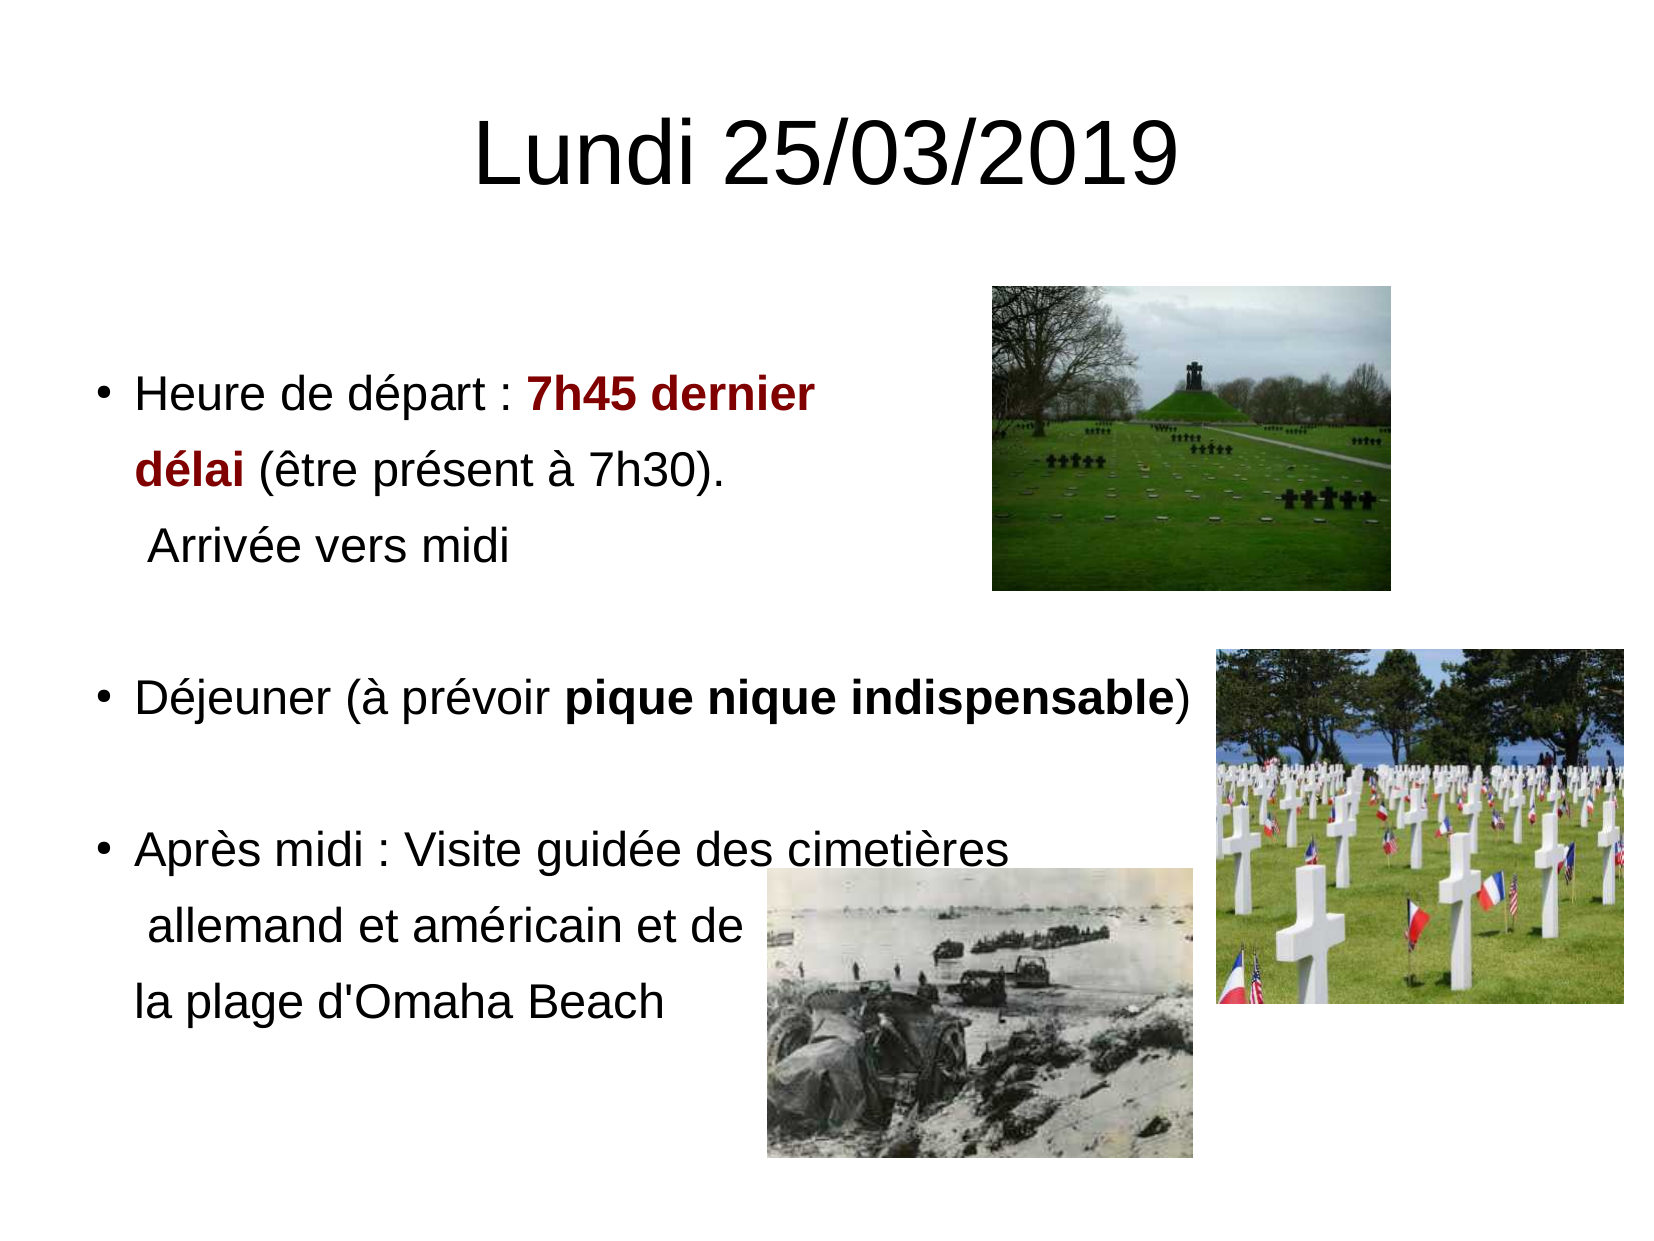

# Lundi 25/03/2019
Heure de départ : 7h45 dernier
délai (être présent à 7h30).
 Arrivée vers midi
Déjeuner (à prévoir pique nique indispensable)
Après midi : Visite guidée des cimetières
 allemand et américain et de
la plage d'Omaha Beach